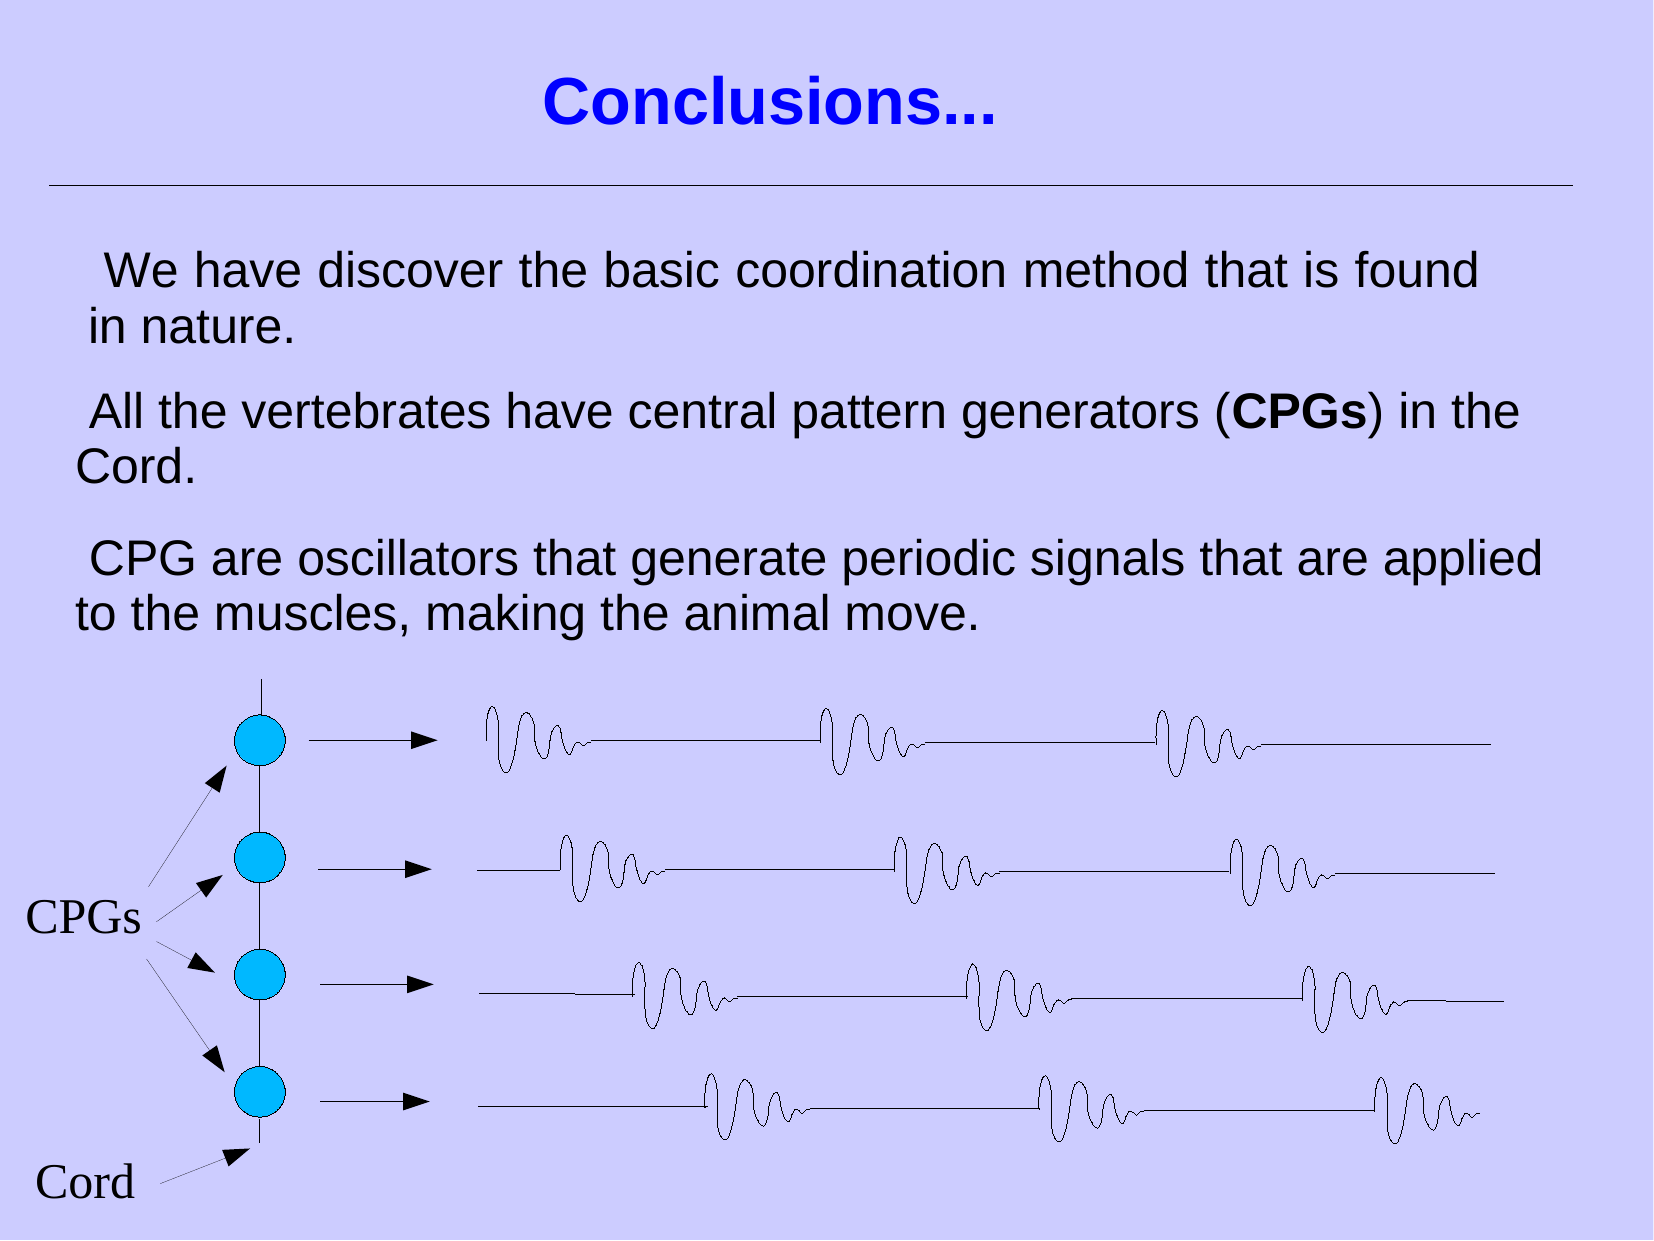

# Conclusions...
 We have discover the basic coordination method that is found in nature.
 All the vertebrates have central pattern generators (CPGs) in the Cord.
 CPG are oscillators that generate periodic signals that are applied to the muscles, making the animal move.
CPGs
Cord